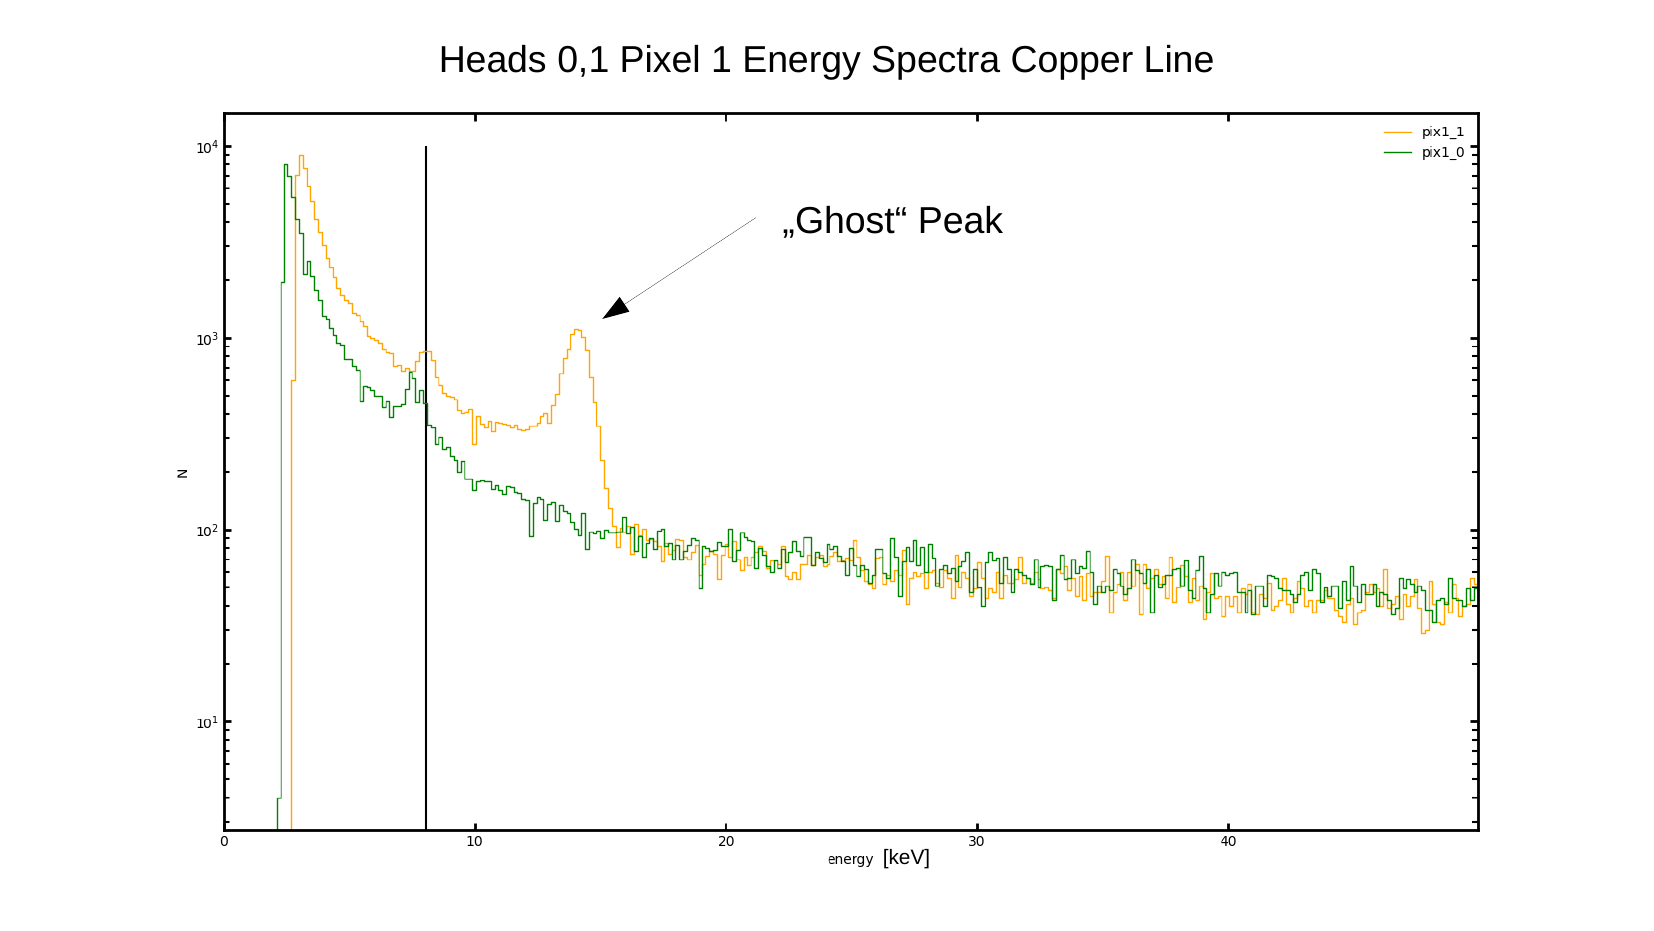

Heads 0,1 Pixel 1 Energy Spectra Copper Line
#
„Ghost“ Peak
[keV]